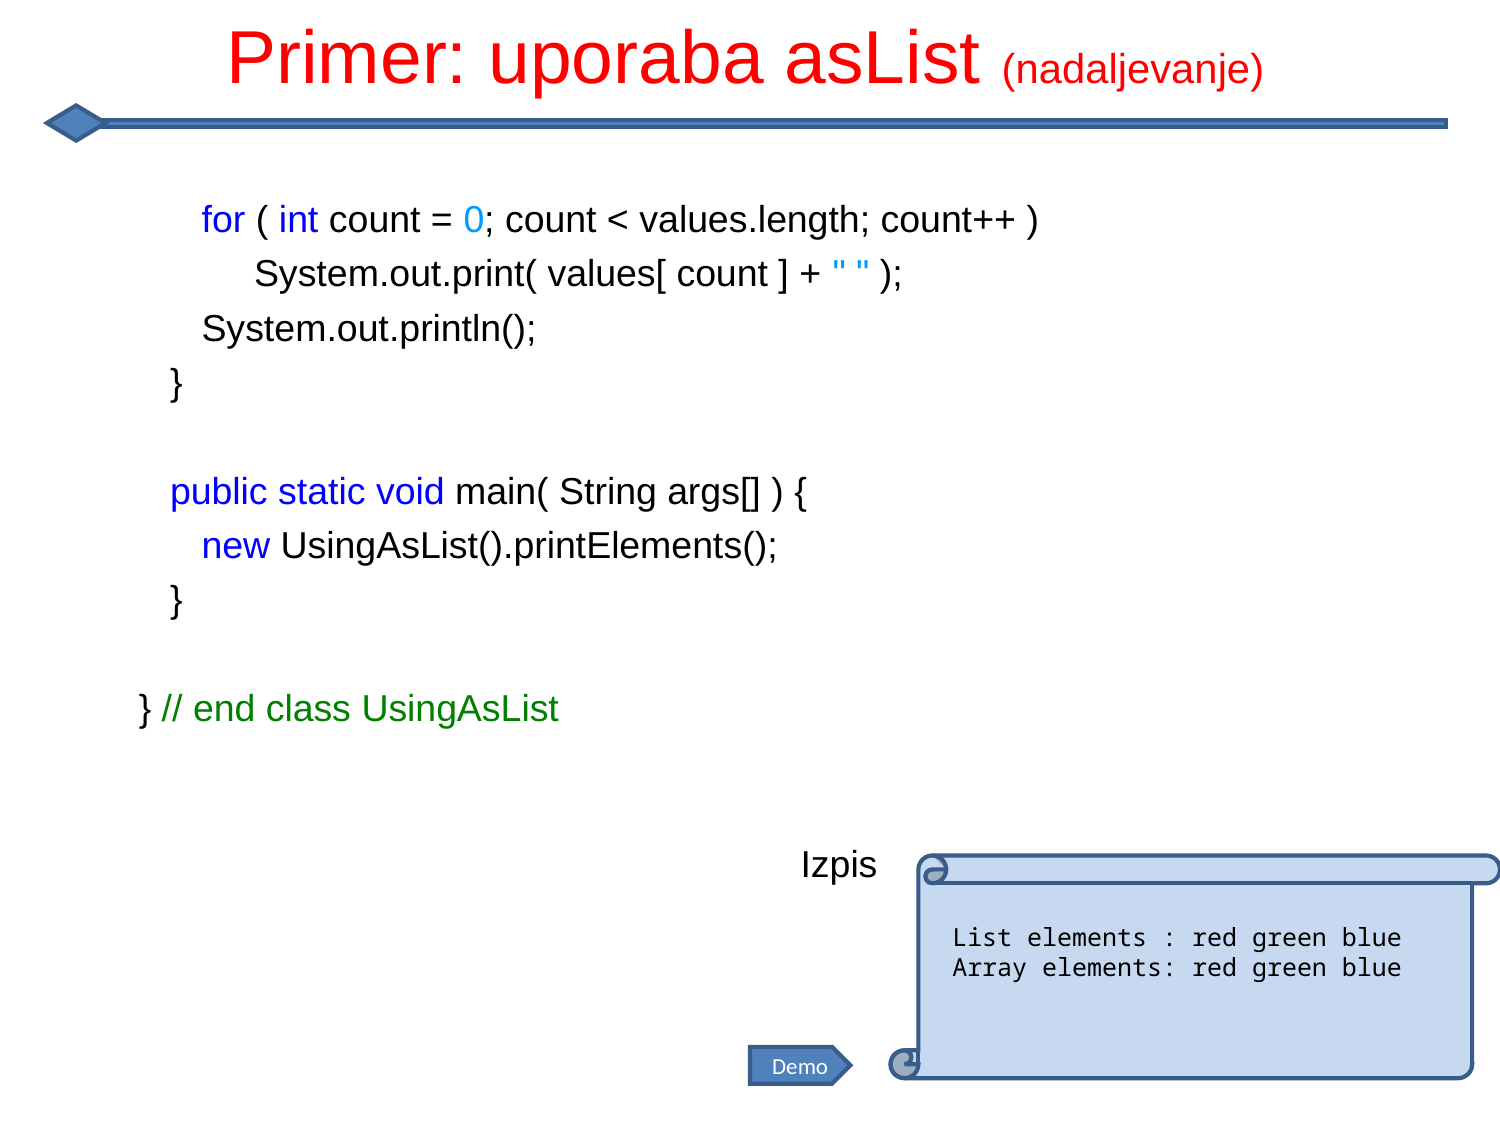

# Primer: uporaba asList (nadaljevanje)
 for ( int count = 0; count < values.length; count++ )
 System.out.print( values[ count ] + " " );
 System.out.println();
 }
 public static void main( String args[] ) {
 new UsingAsList().printElements();
 }
 } // end class UsingAsList
Izpis
List elements : red green blue
Array elements: red green blue
Demo